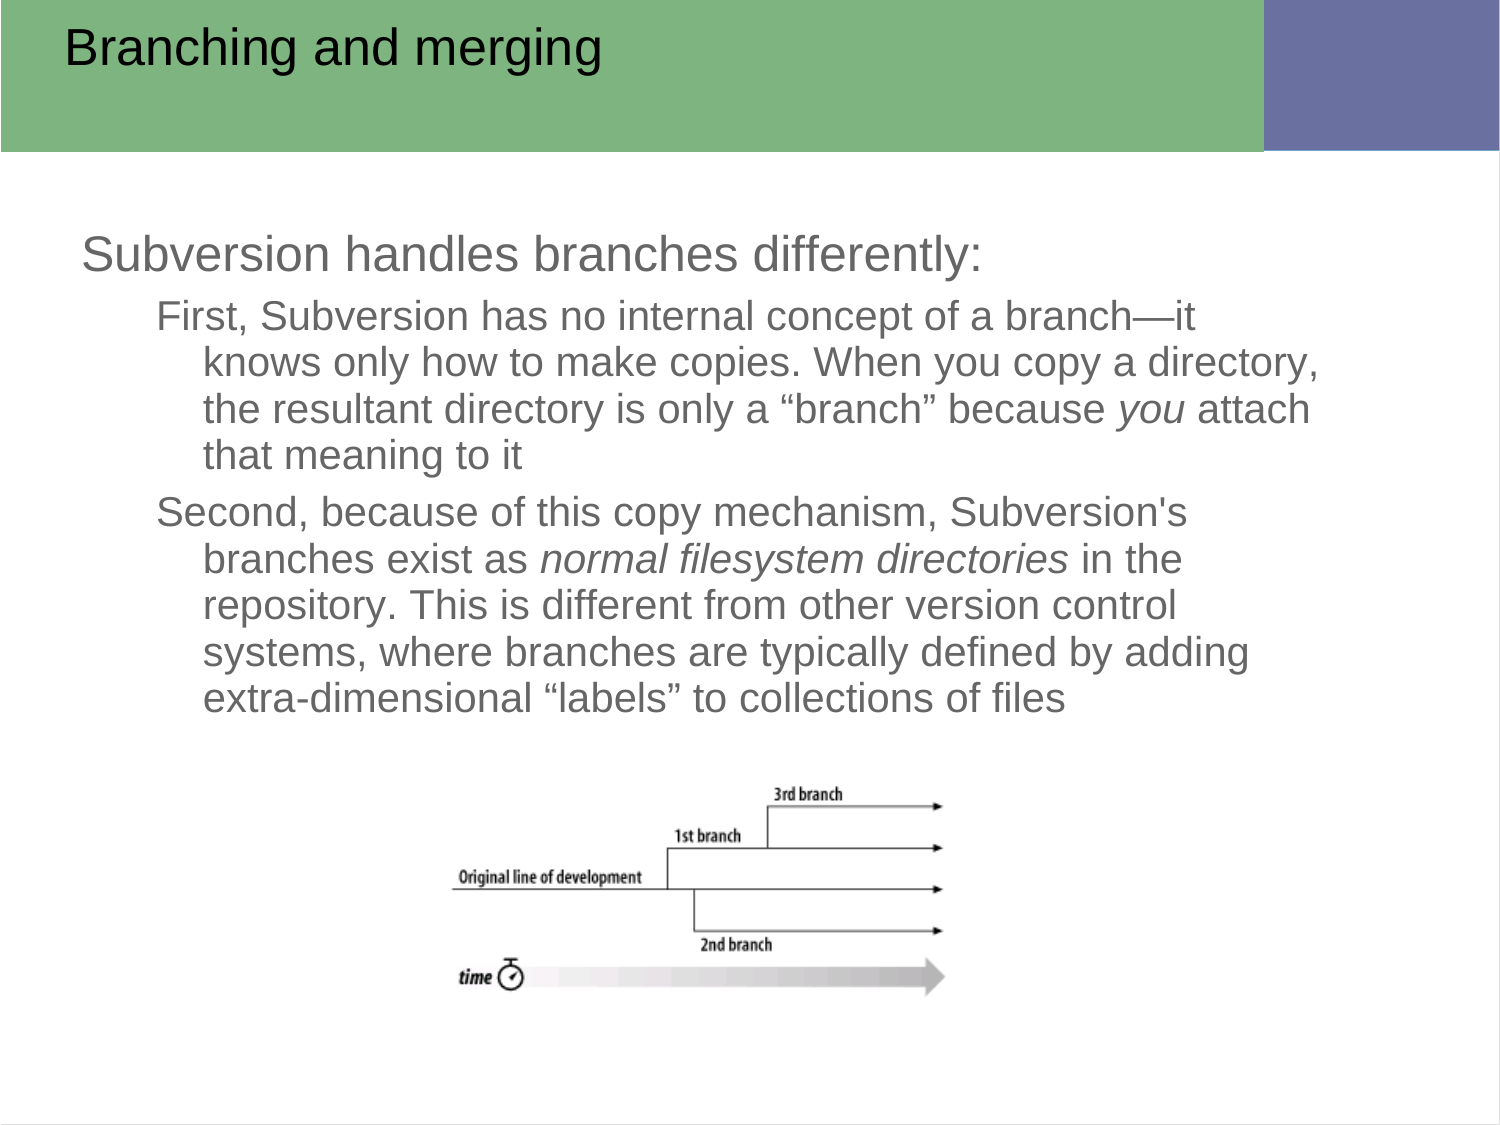

# Branching and merging
Subversion handles branches differently:
First, Subversion has no internal concept of a branch—it knows only how to make copies. When you copy a directory, the resultant directory is only a “branch” because you attach that meaning to it
Second, because of this copy mechanism, Subversion's branches exist as normal filesystem directories in the repository. This is different from other version control systems, where branches are typically defined by adding extra-dimensional “labels” to collections of files